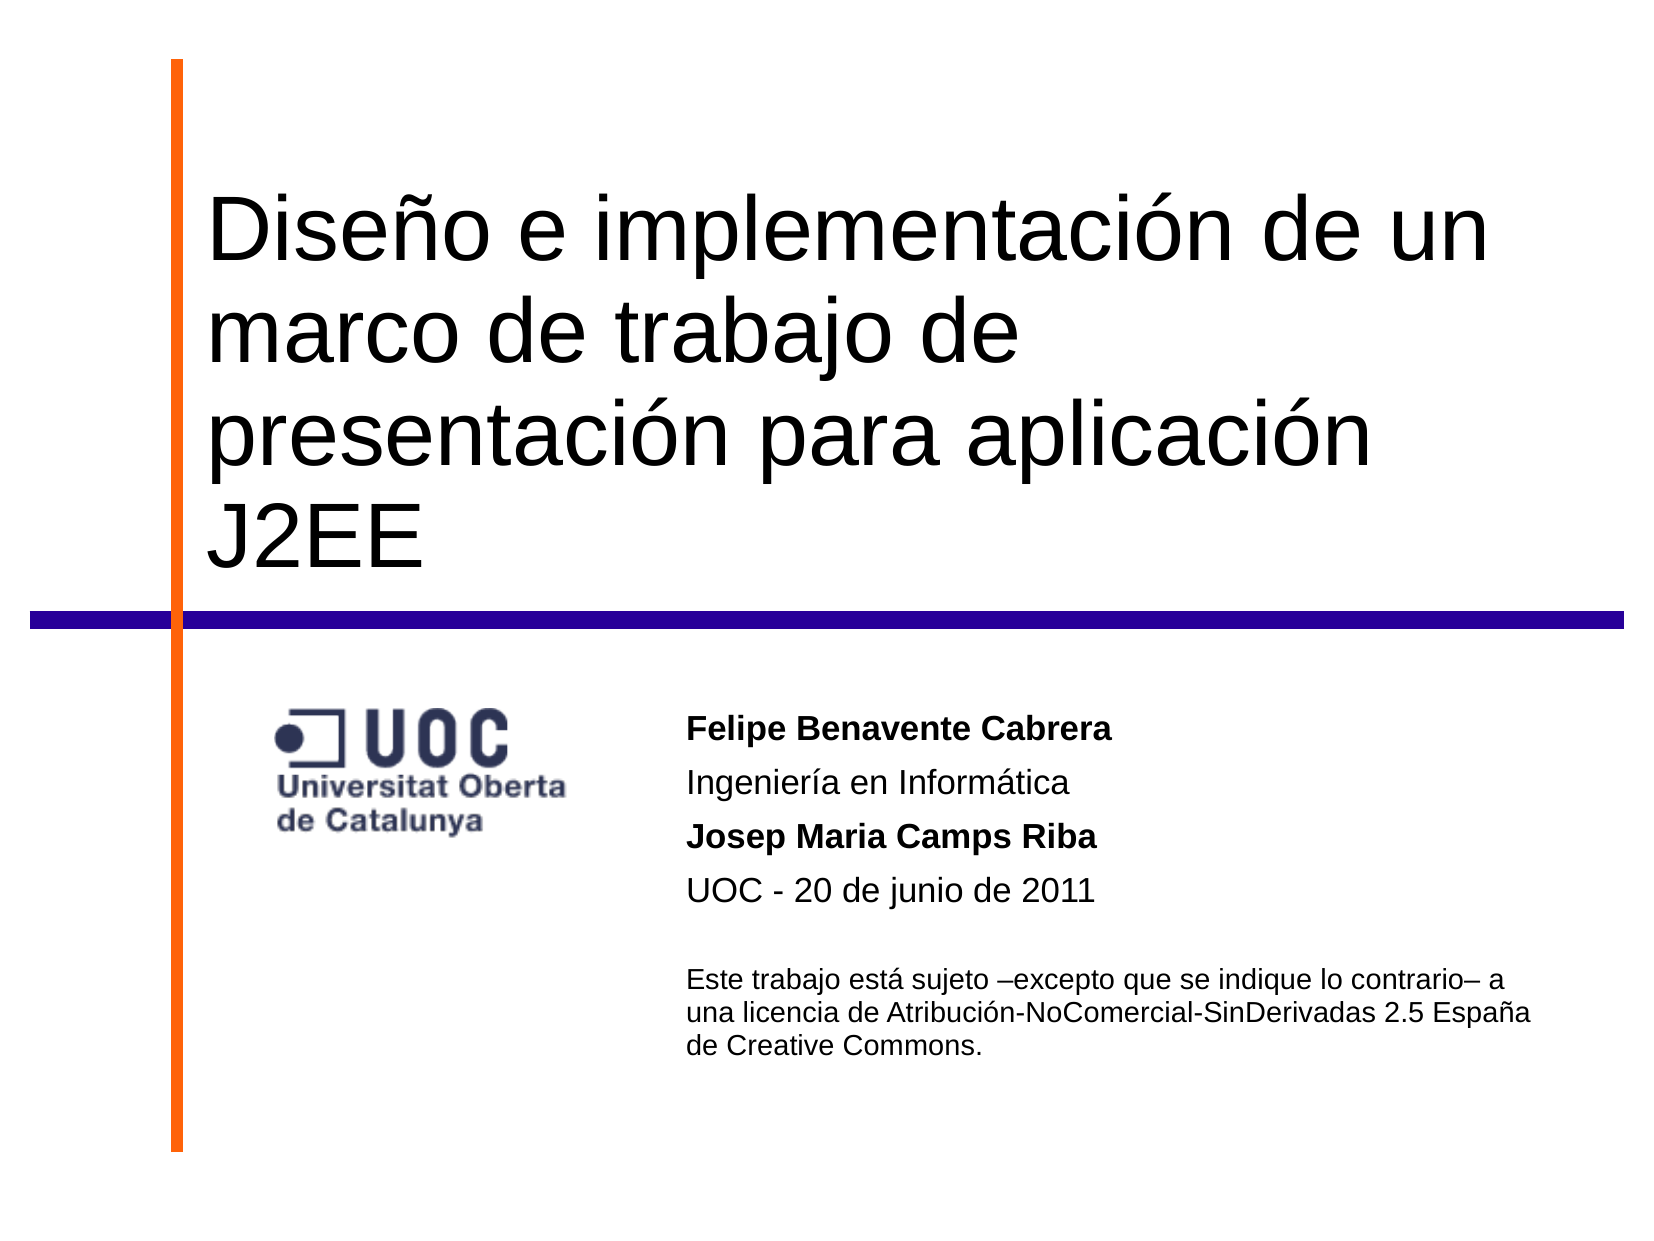

# Diseño e implementación de un marco de trabajo de presentación para aplicación J2EE
Felipe Benavente Cabrera
Ingeniería en Informática
Josep Maria Camps Riba
UOC - 20 de junio de 2011
Este trabajo está sujeto –excepto que se indique lo contrario– a una licencia de Atribución-NoComercial-SinDerivadas 2.5 España de Creative Commons.